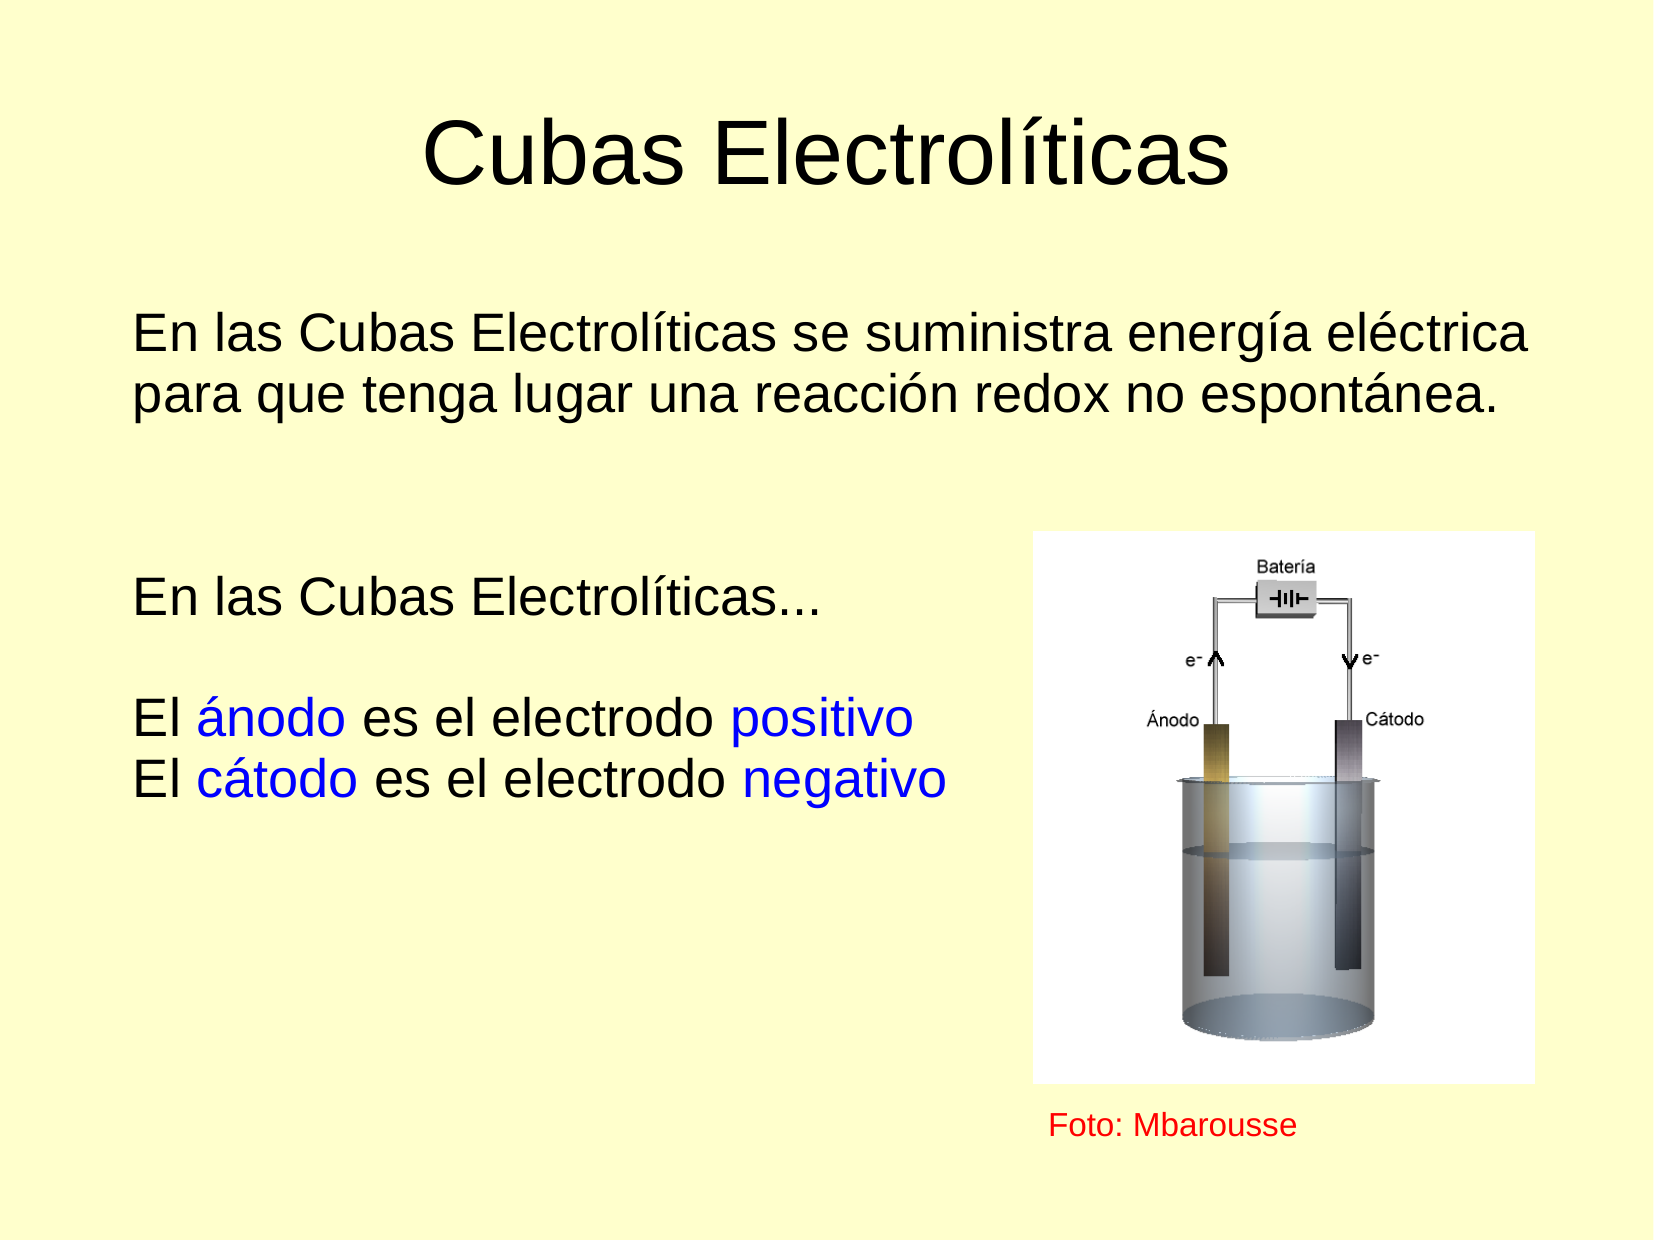

# Cubas Electrolíticas
En las Cubas Electrolíticas se suministra energía eléctrica para que tenga lugar una reacción redox no espontánea.
En las Cubas Electrolíticas...
El ánodo es el electrodo positivo
El cátodo es el electrodo negativo
Foto: Mbarousse